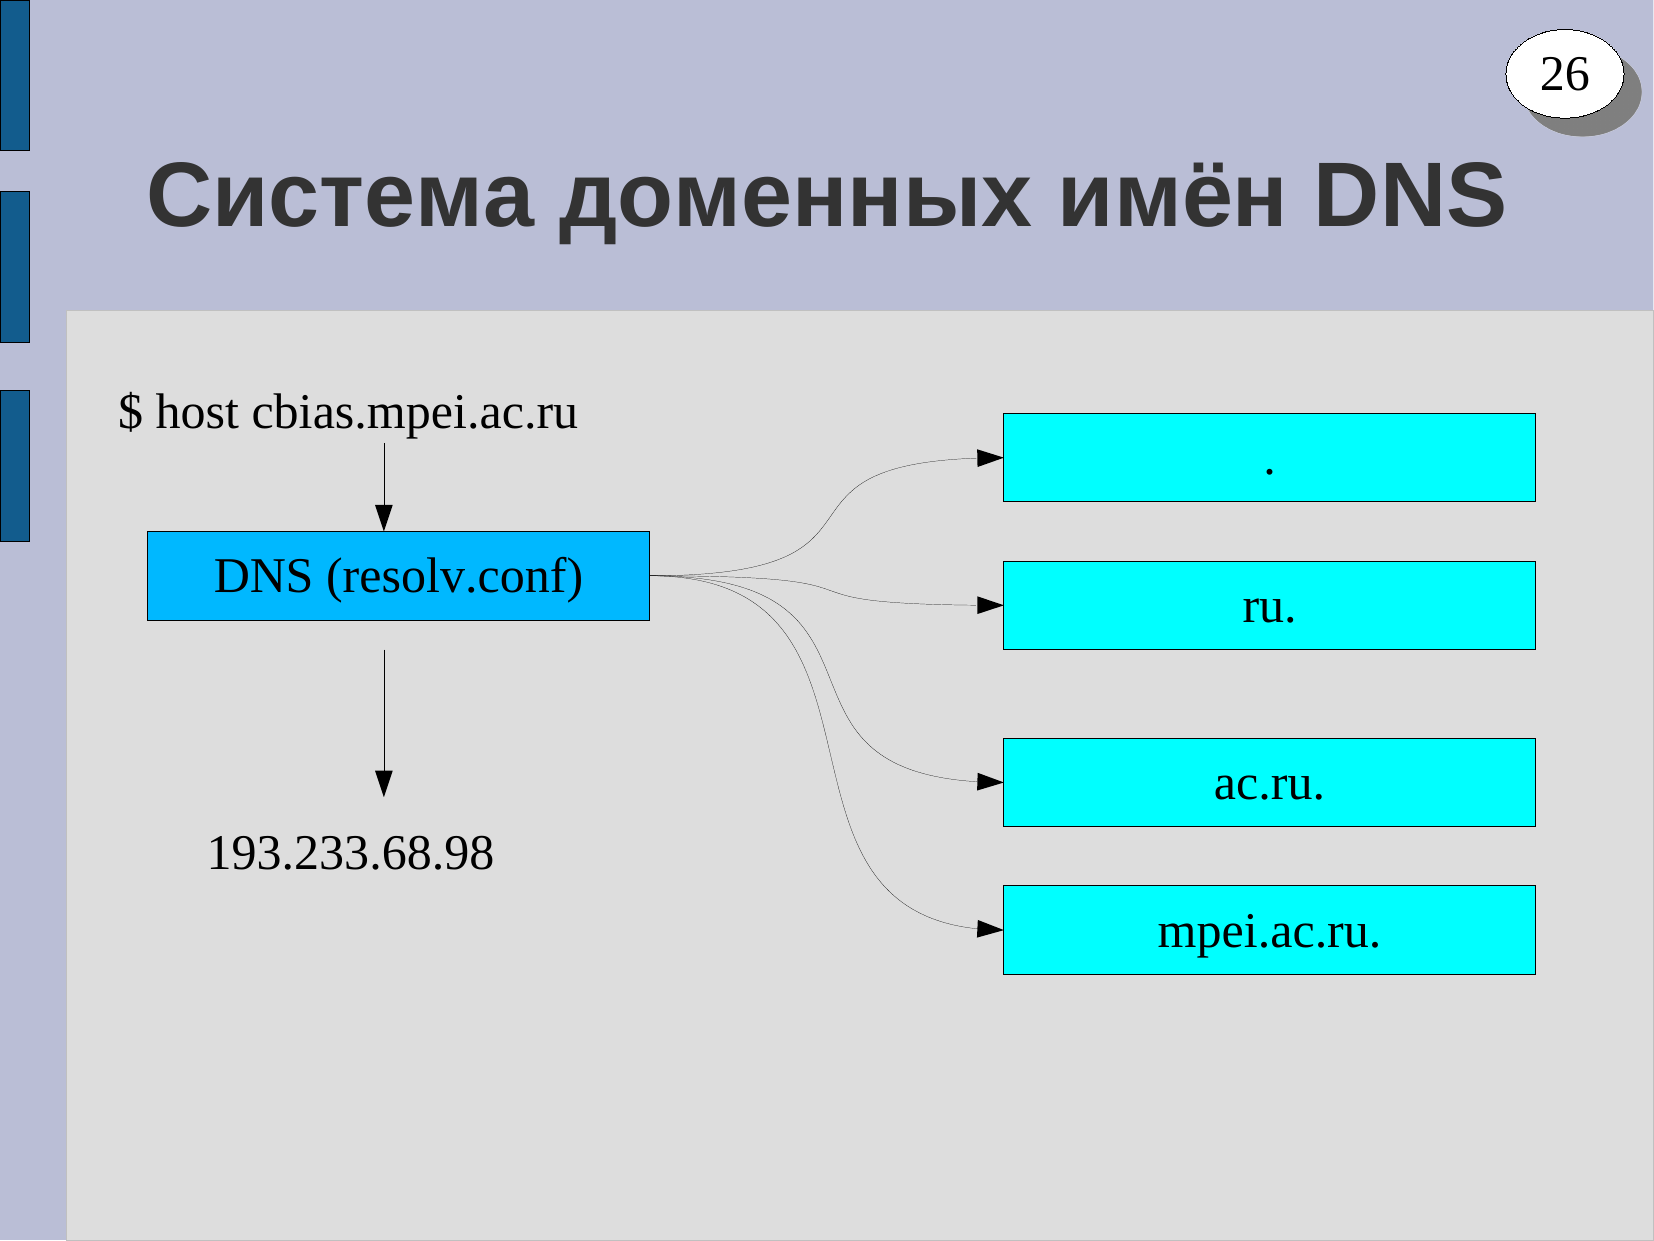

26
# Система доменных имён DNS
$ host cbias.mpei.ac.ru
.
DNS (resolv.conf)
ru.
ac.ru.
193.233.68.98
mpei.ac.ru.